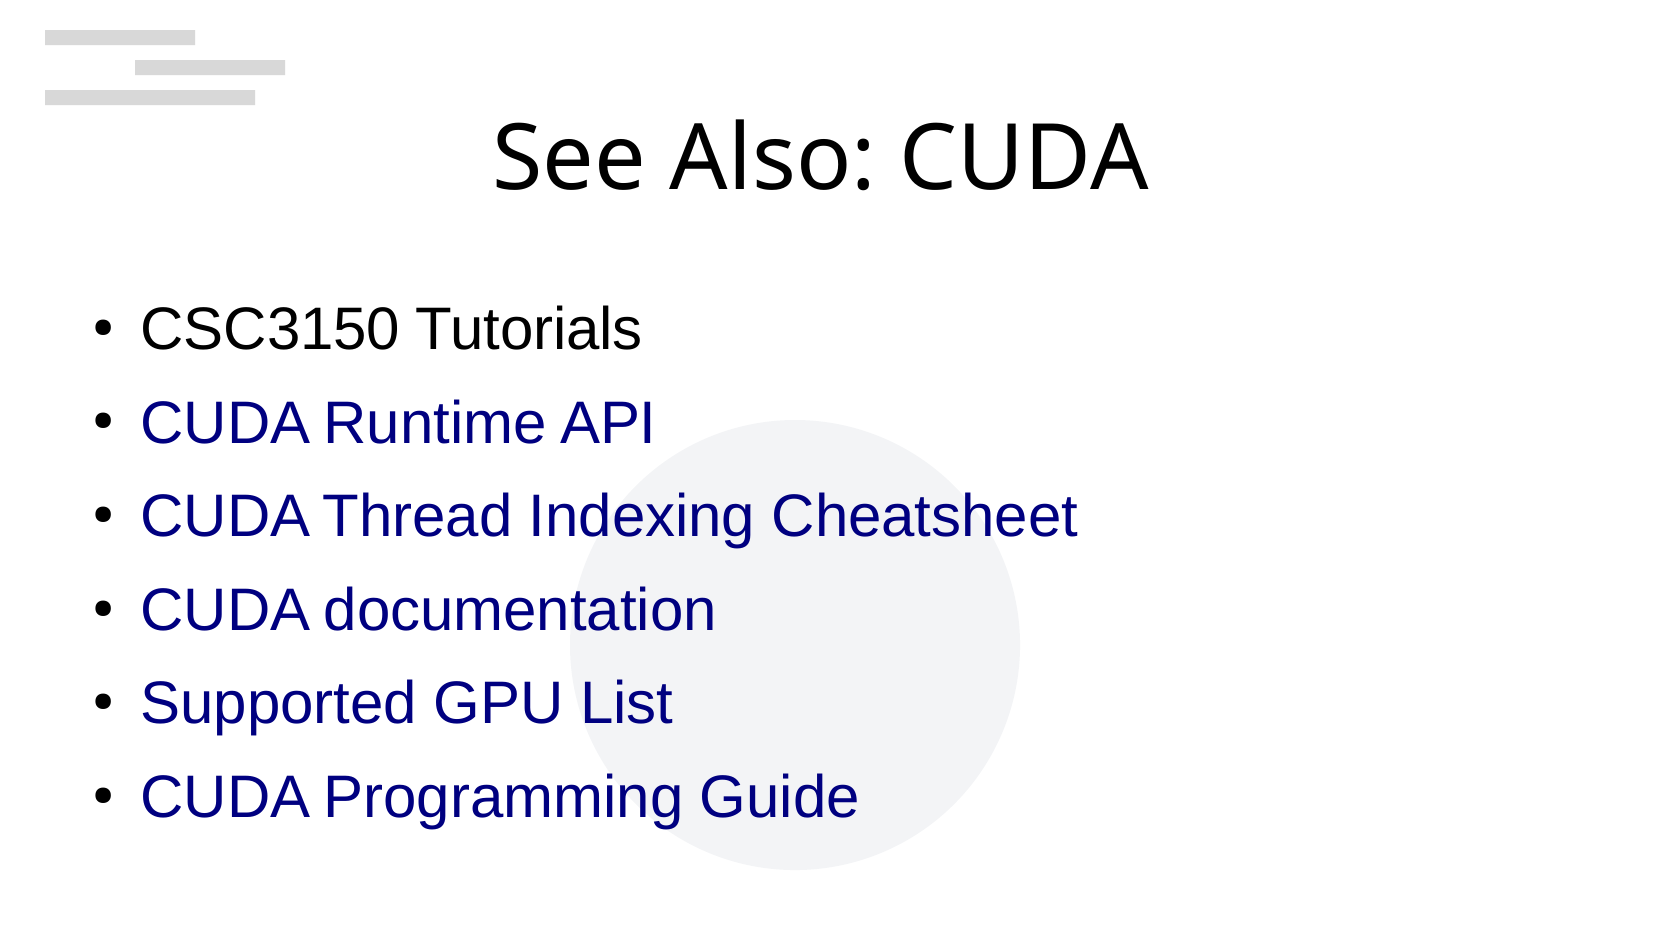

# See Also: CUDA
CSC3150 Tutorials
CUDA Runtime API
CUDA Thread Indexing Cheatsheet
CUDA documentation
Supported GPU List
CUDA Programming Guide